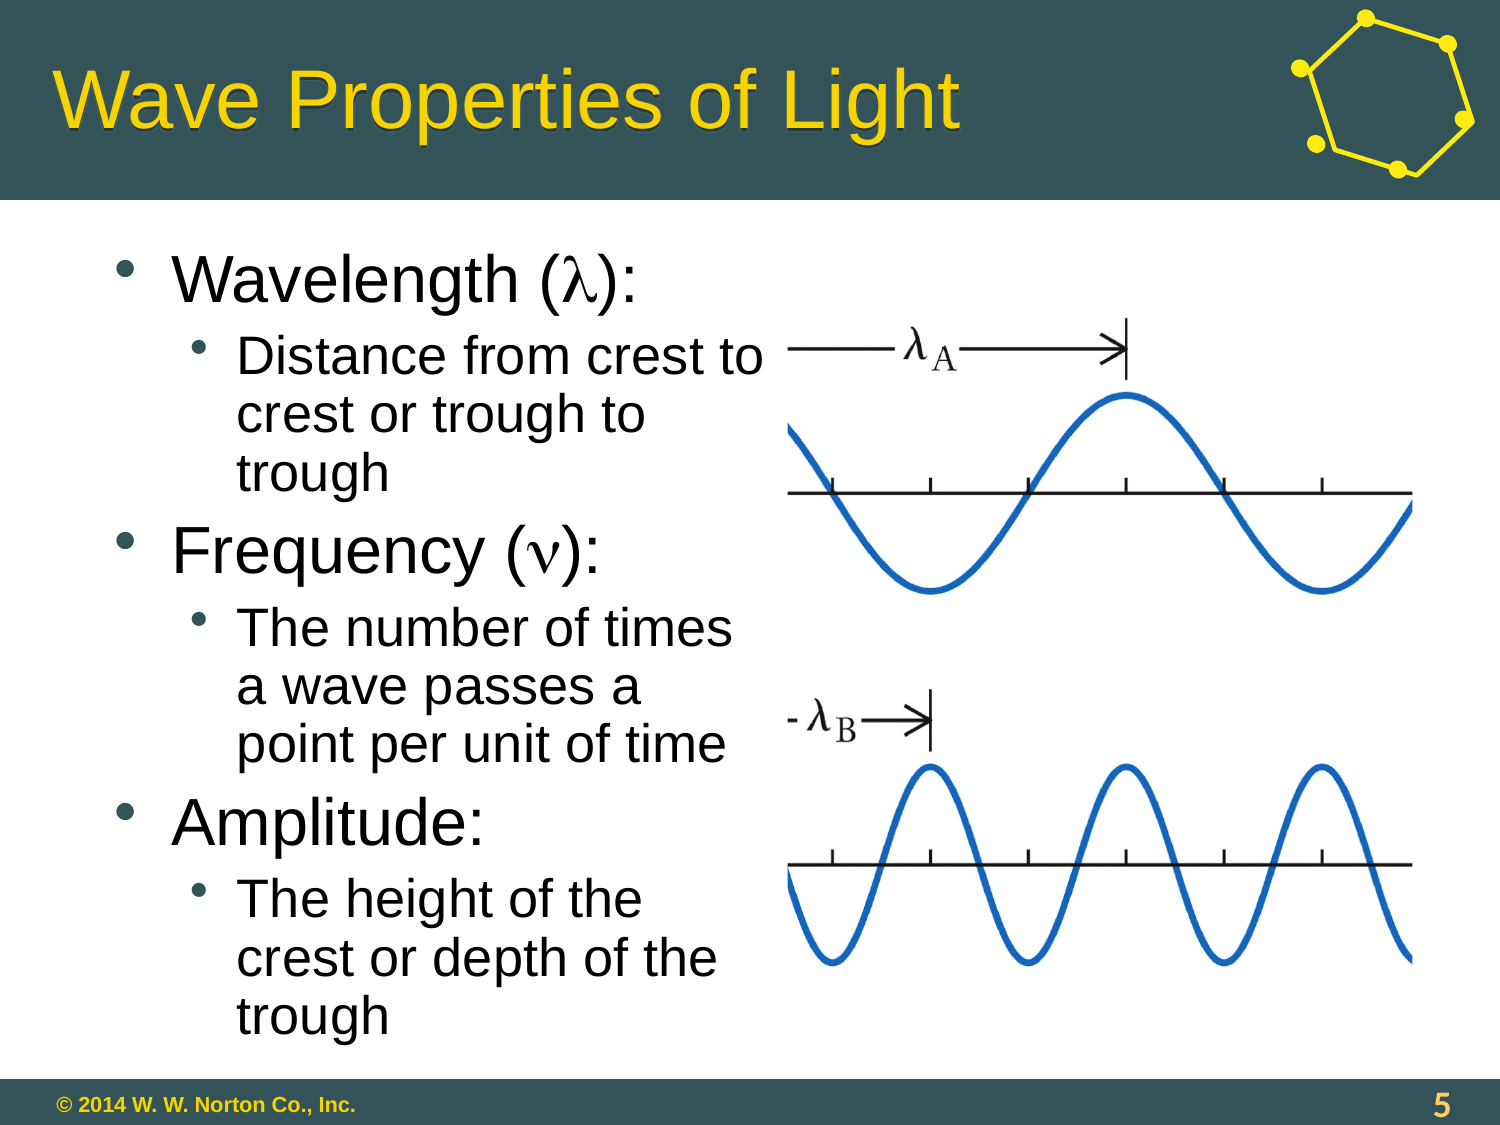

Wave Properties of Light
# Wavelength ():
Distance from crest to crest or trough to trough
Frequency ():
The number of times a wave passes a point per unit of time
Amplitude:
The height of the crest or depth of the trough